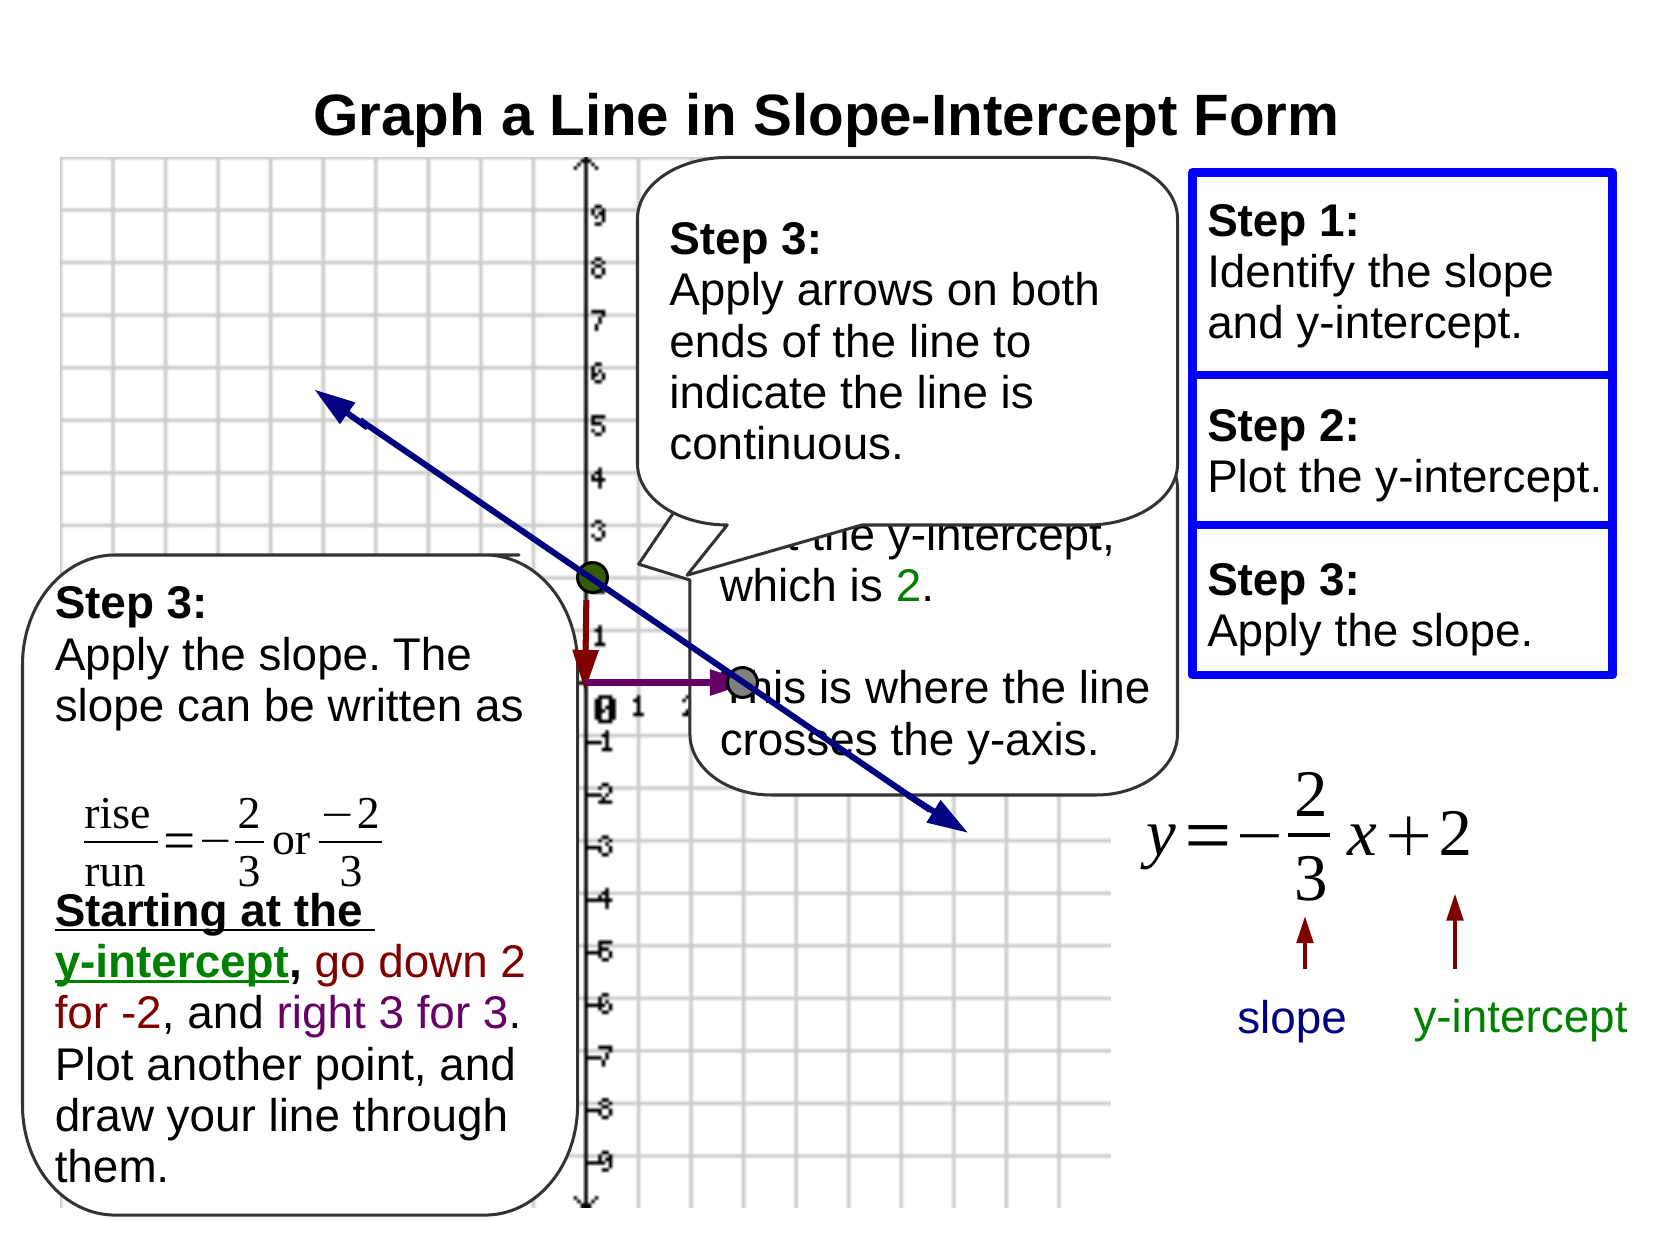

Graph a Line in Slope-Intercept Form
Step 3:
Apply arrows on both
ends of the line to
indicate the line is
continuous.
Step 1:
Identify the slope and y-intercept.
Step 2:
Plot the y-intercept.
Step 3:
Apply the slope.
y-intercept
slope
Step 2:
Plot the y-intercept,
which is 2.
This is where the line
crosses the y-axis.
Step 1:
Identify the slope and
y-intercept.
Step 3:
Apply the slope. The
slope can be written as
Starting at the
y-intercept, go down 2
for -2, and right 3 for 3.
Plot another point, and
draw your line through
them.
y-intercept
slope